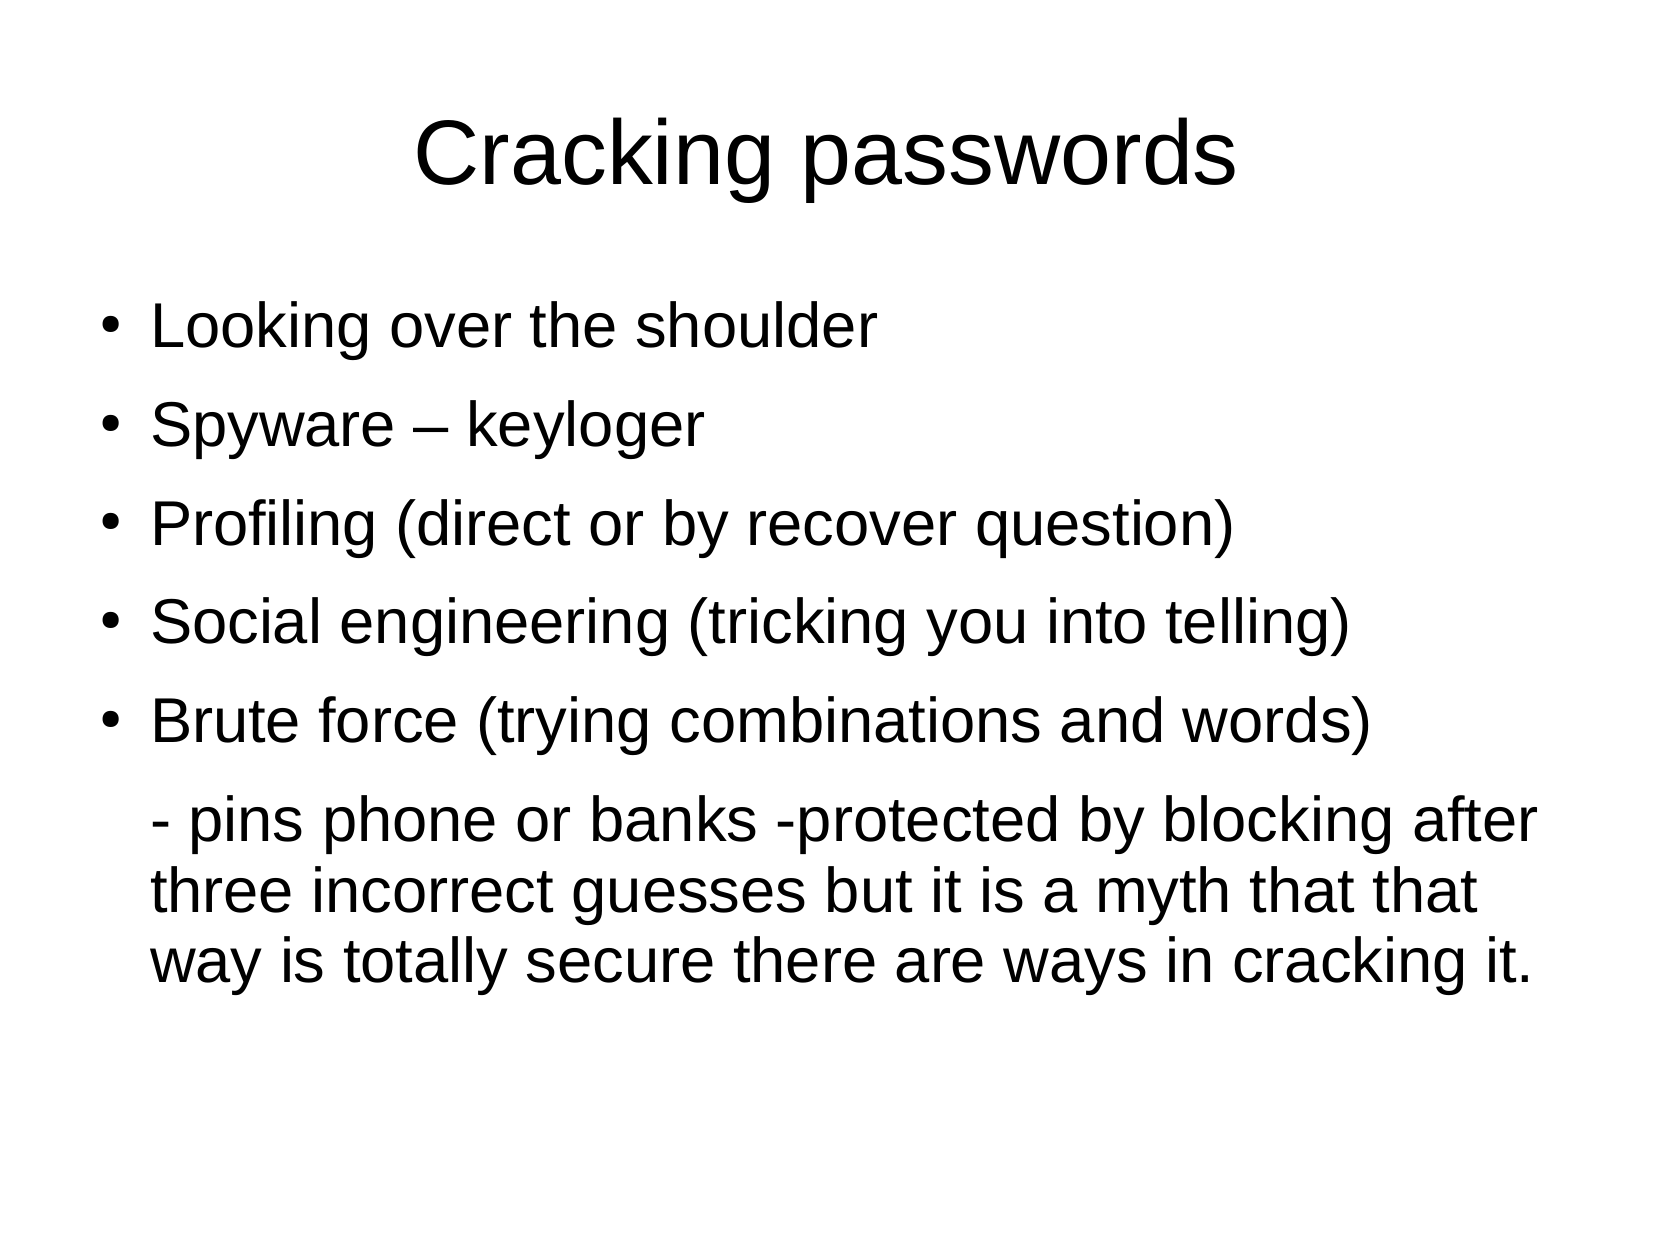

# Cracking passwords
Looking over the shoulder
Spyware – keyloger
Profiling (direct or by recover question)
Social engineering (tricking you into telling)
Brute force (trying combinations and words)
- pins phone or banks -protected by blocking after three incorrect guesses but it is a myth that that way is totally secure there are ways in cracking it.